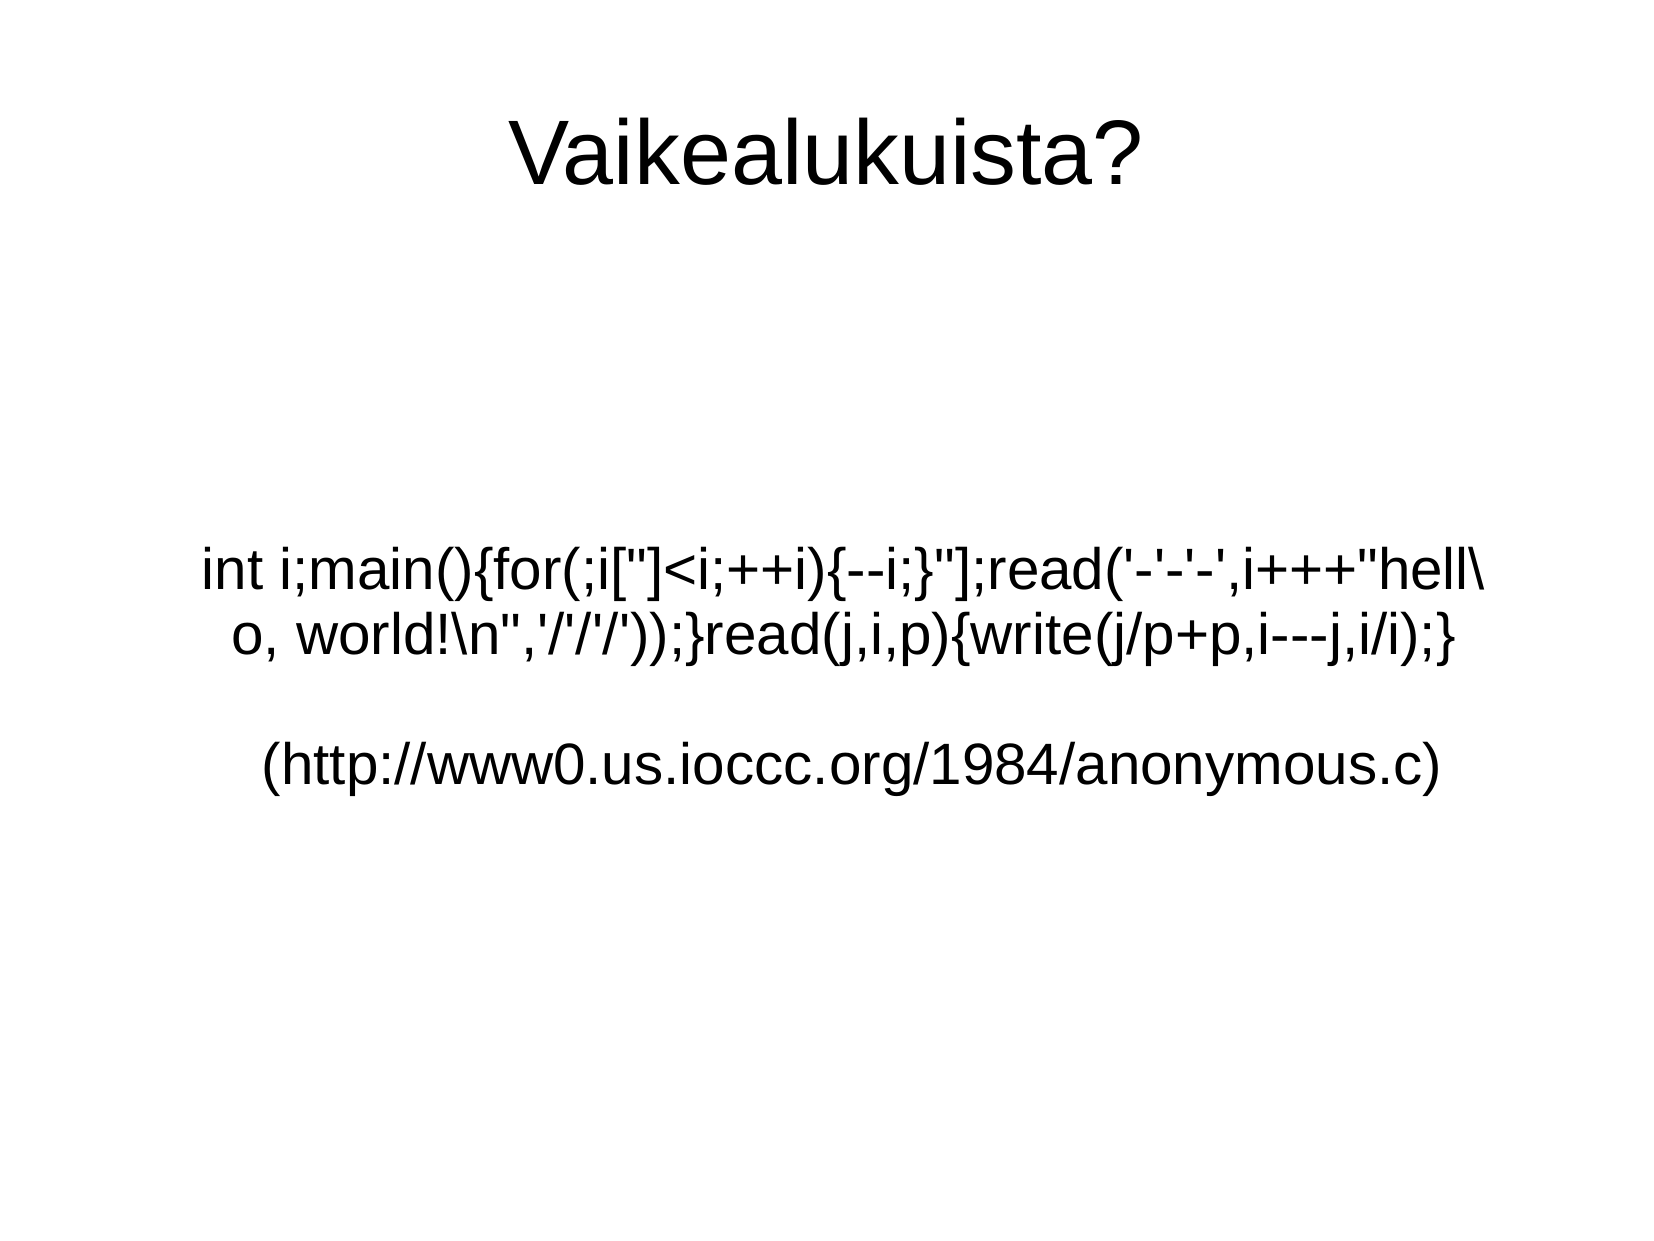

# Vaikealukuista?
int i;main(){for(;i["]<i;++i){--i;}"];read('-'-'-',i+++"hell\
o, world!\n",'/'/'/'));}read(j,i,p){write(j/p+p,i---j,i/i);}
 (http://www0.us.ioccc.org/1984/anonymous.c)